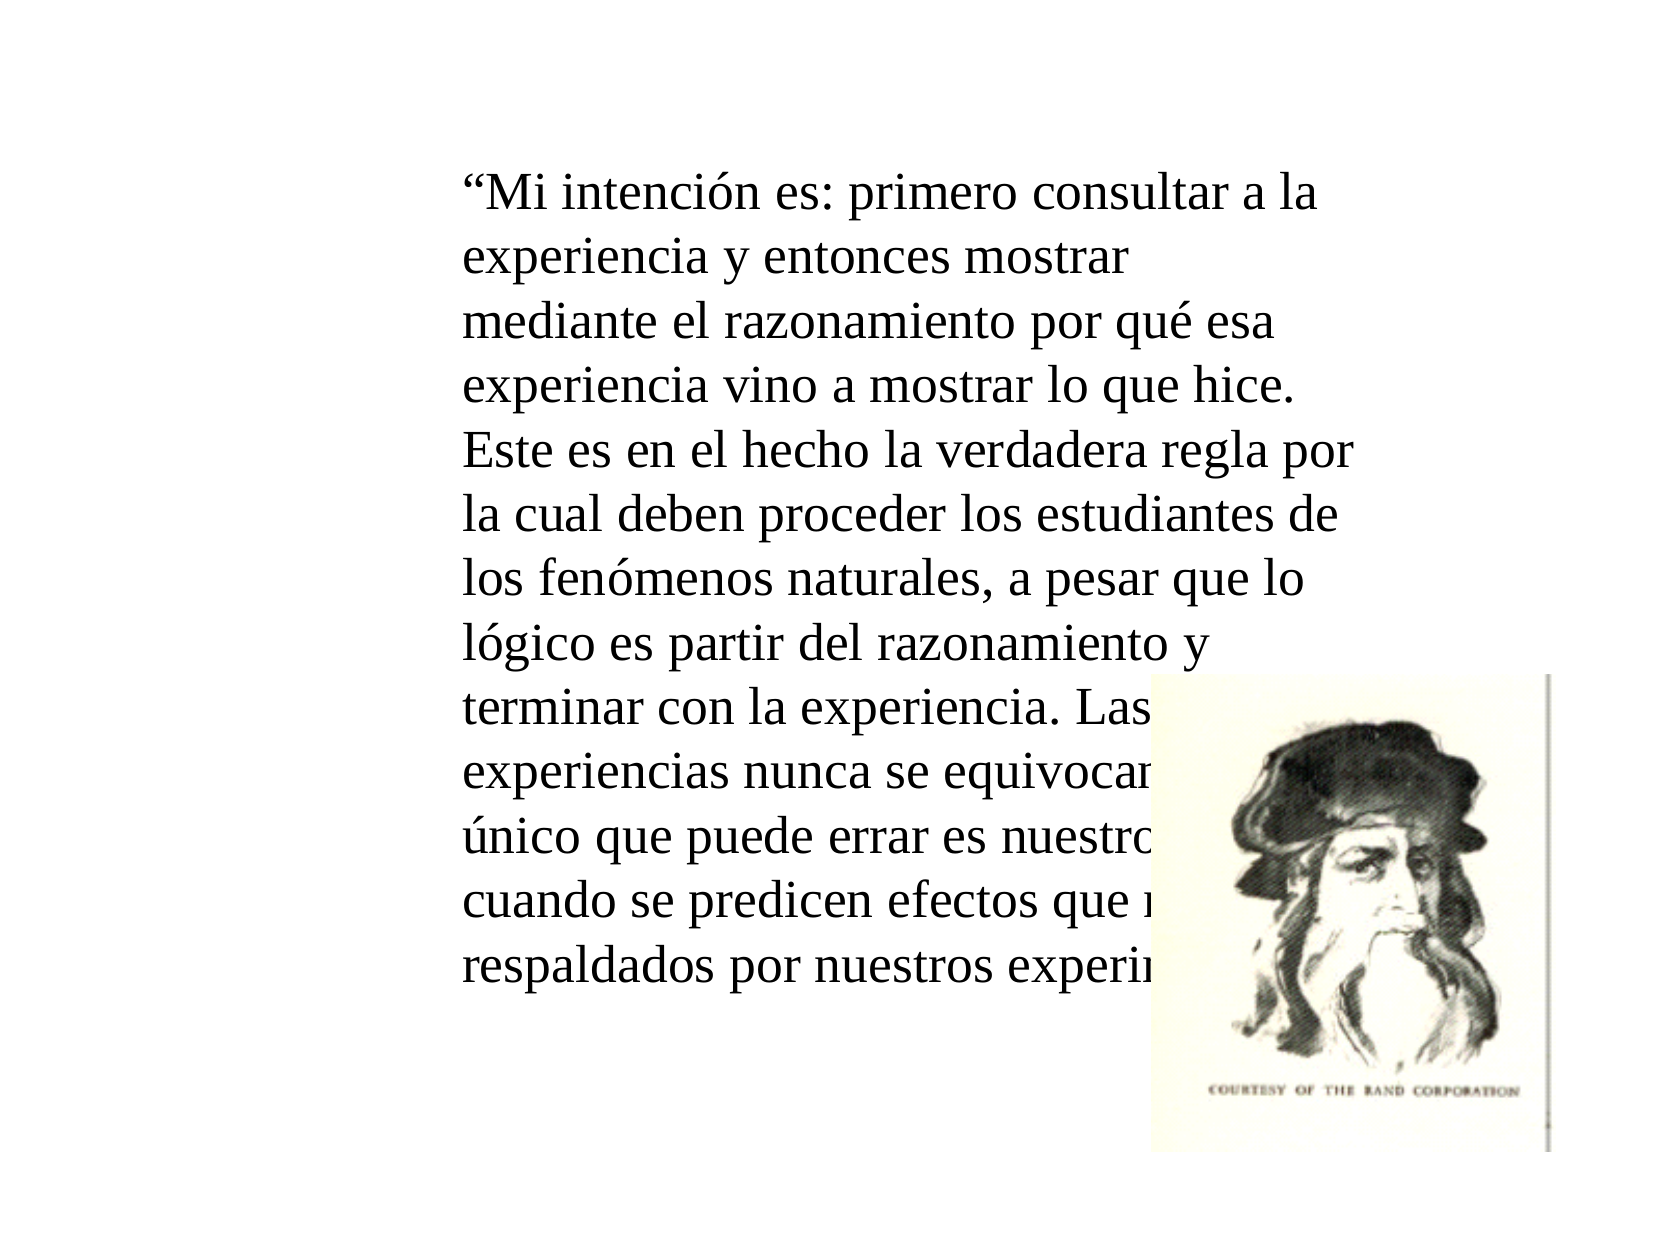

# “Mi intención es: primero consultar a la experiencia y entonces mostrar mediante el razonamiento por qué esa experiencia vino a mostrar lo que hice. Este es en el hecho la verdadera regla por la cual deben proceder los estudiantes de los fenómenos naturales, a pesar que lo lógico es partir del razonamiento y terminar con la experiencia. Las experiencias nunca se equivocan; lo único que puede errar es nuestro juicio, cuando se predicen efectos que no son respaldados por nuestros experimentos”